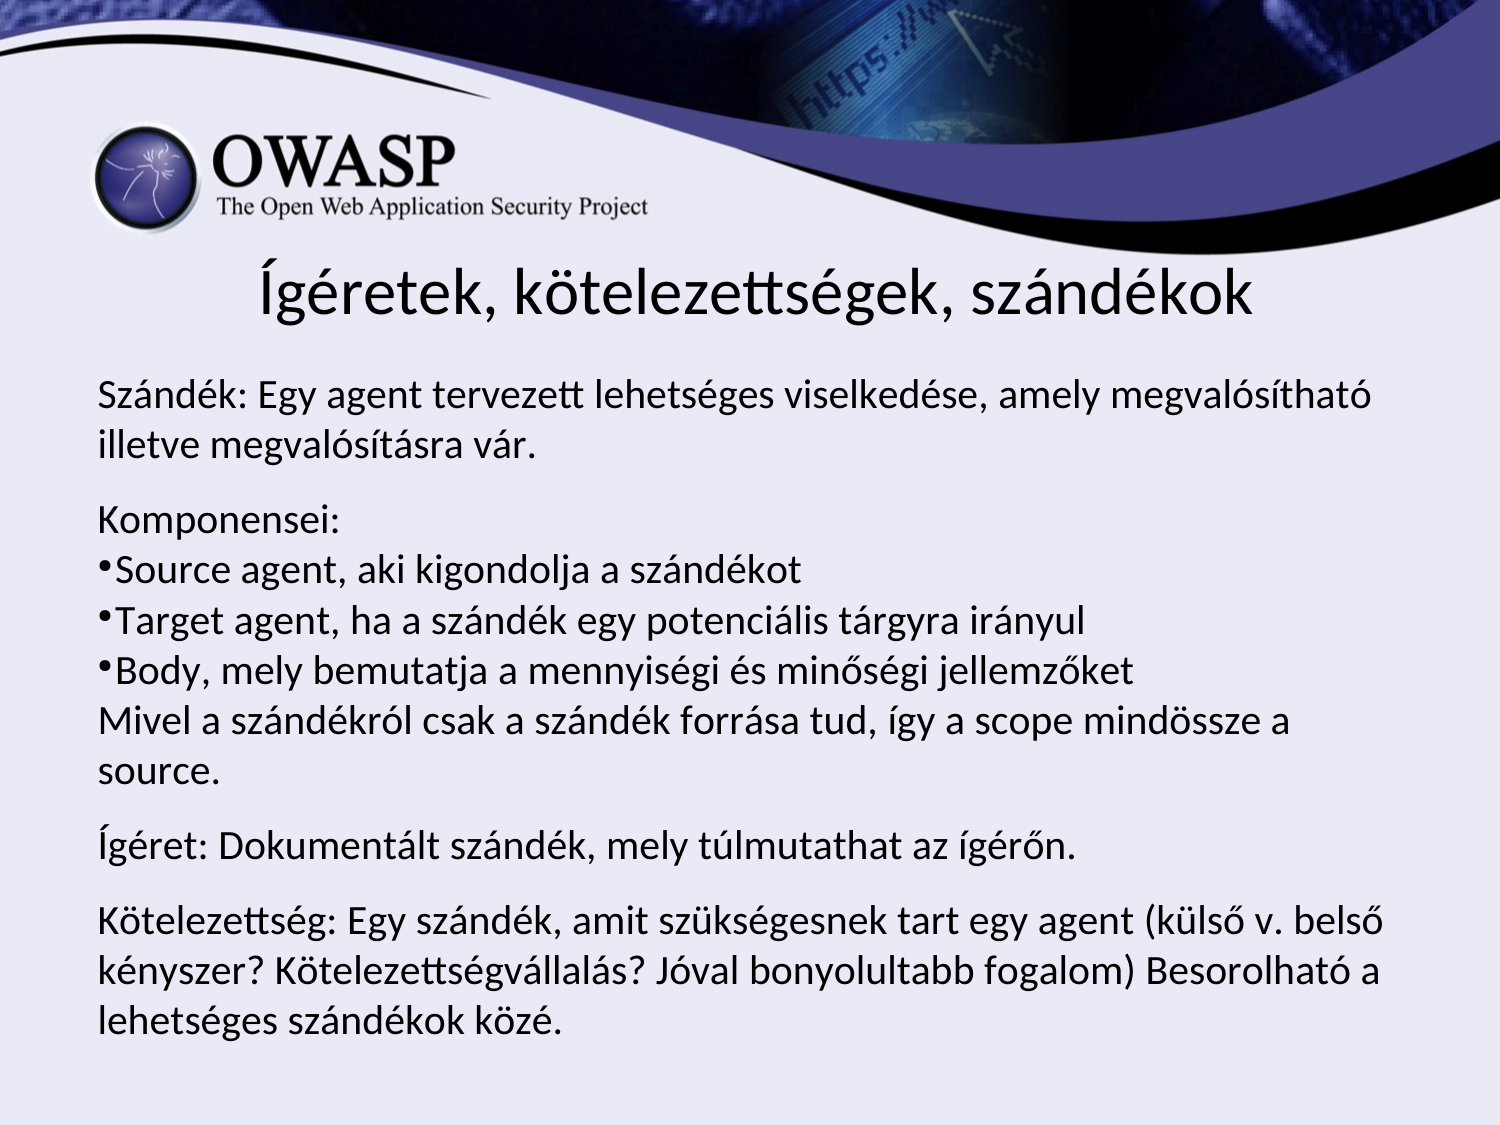

Ígéretek, kötelezettségek, szándékok
Szándék: Egy agent tervezett lehetséges viselkedése, amely megvalósítható illetve megvalósításra vár.
Komponensei:
Source agent, aki kigondolja a szándékot
Target agent, ha a szándék egy potenciális tárgyra irányul
Body, mely bemutatja a mennyiségi és minőségi jellemzőket
Mivel a szándékról csak a szándék forrása tud, így a scope mindössze a source.
Ígéret: Dokumentált szándék, mely túlmutathat az ígérőn.
Kötelezettség: Egy szándék, amit szükségesnek tart egy agent (külső v. belső kényszer? Kötelezettségvállalás? Jóval bonyolultabb fogalom) Besorolható a lehetséges szándékok közé.